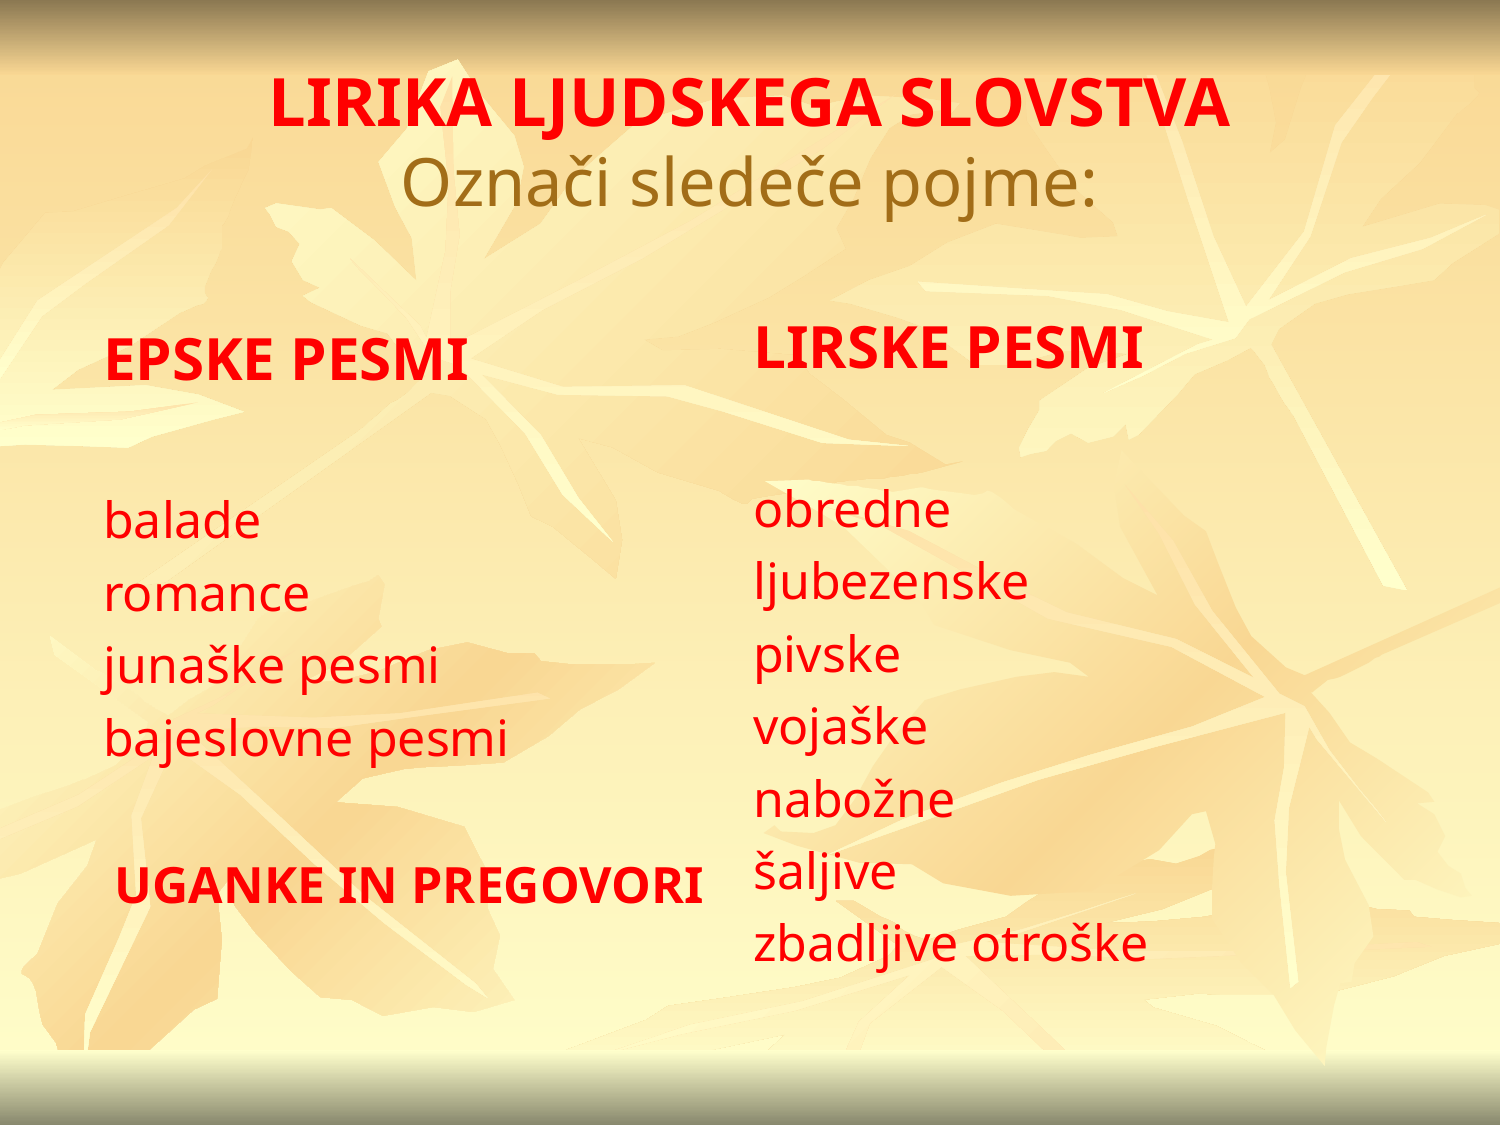

# LIRIKA LJUDSKEGA SLOVSTVA Označi sledeče pojme:
LIRSKE PESMI
obredne
ljubezenske
pivske
vojaške
nabožne
šaljive
zbadljive otroške
EPSKE PESMI
balade
romance
junaške pesmi
bajeslovne pesmi
UGANKE IN PREGOVORI